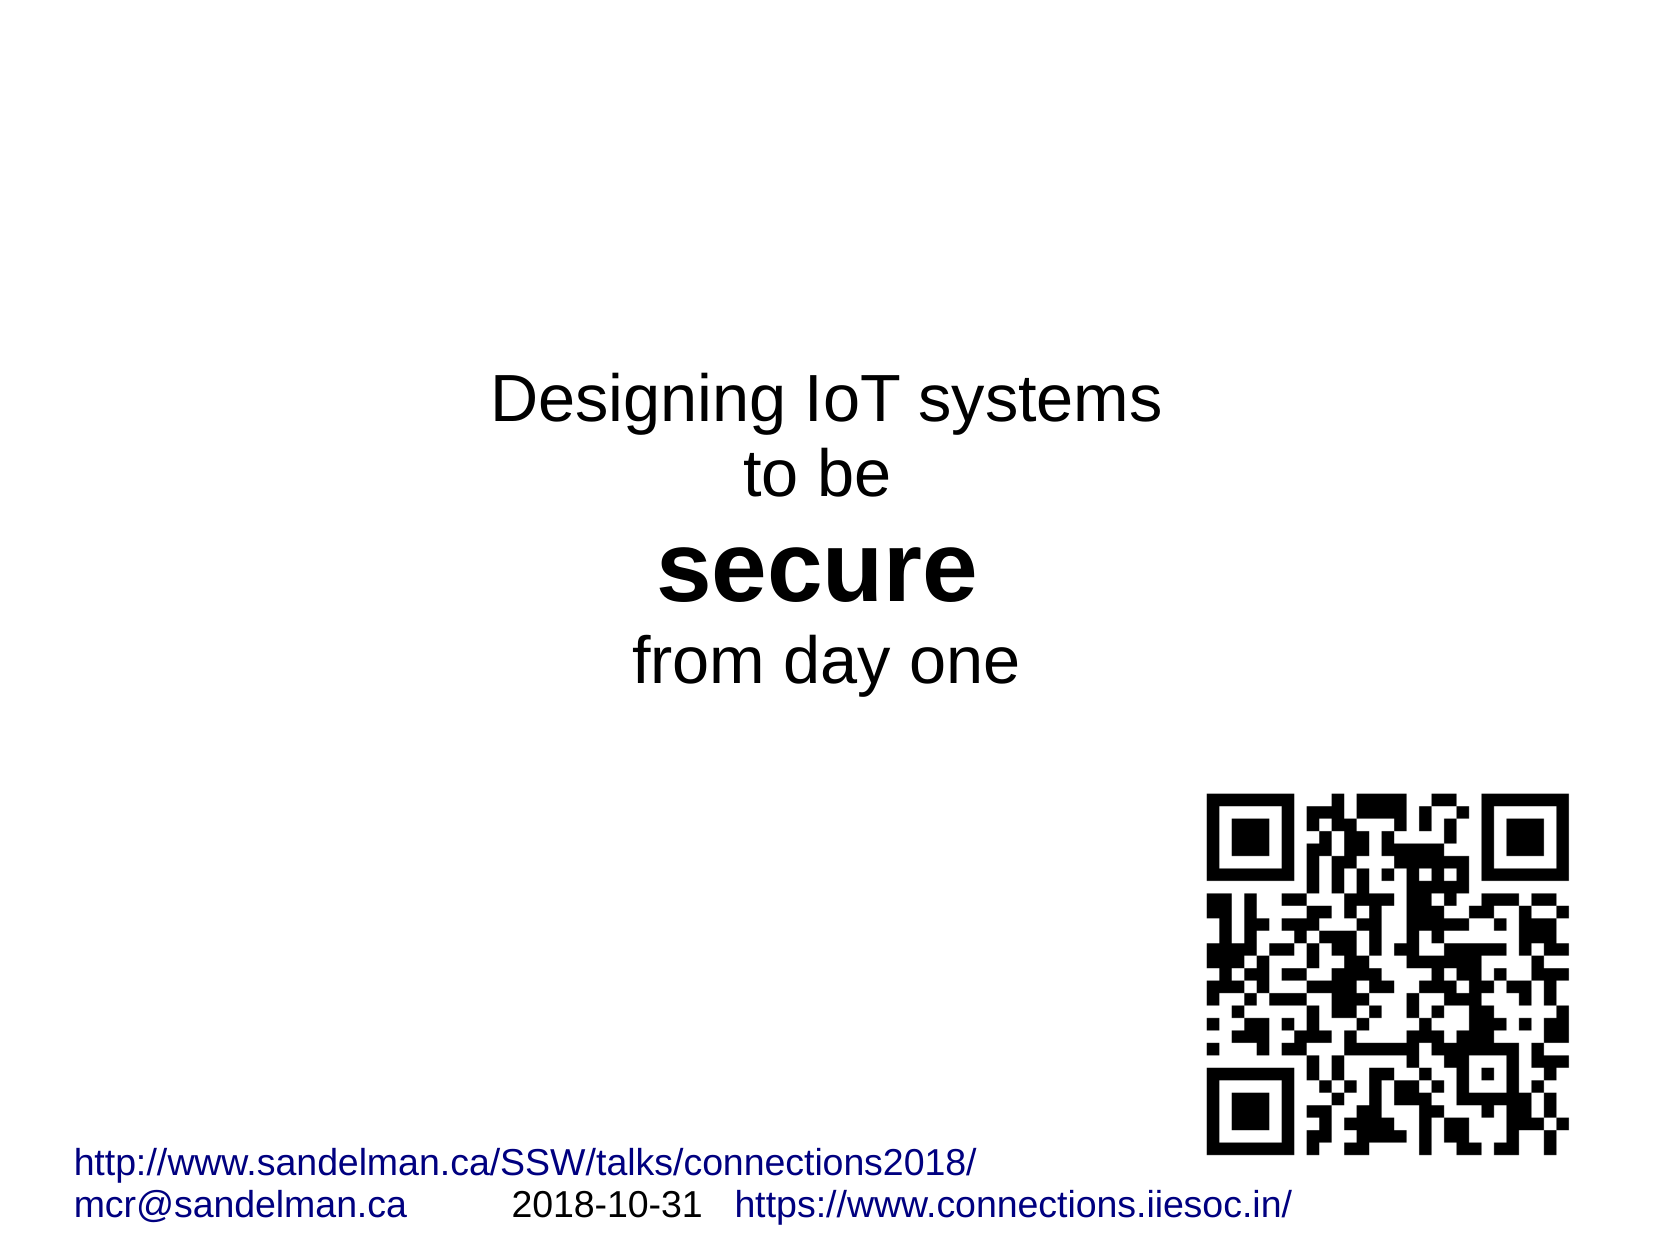

# Designing IoT systems
to be
secure
from day one
http://www.sandelman.ca/SSW/talks/connections2018/
mcr@sandelman.ca 2018-10-31 https://www.connections.iiesoc.in/